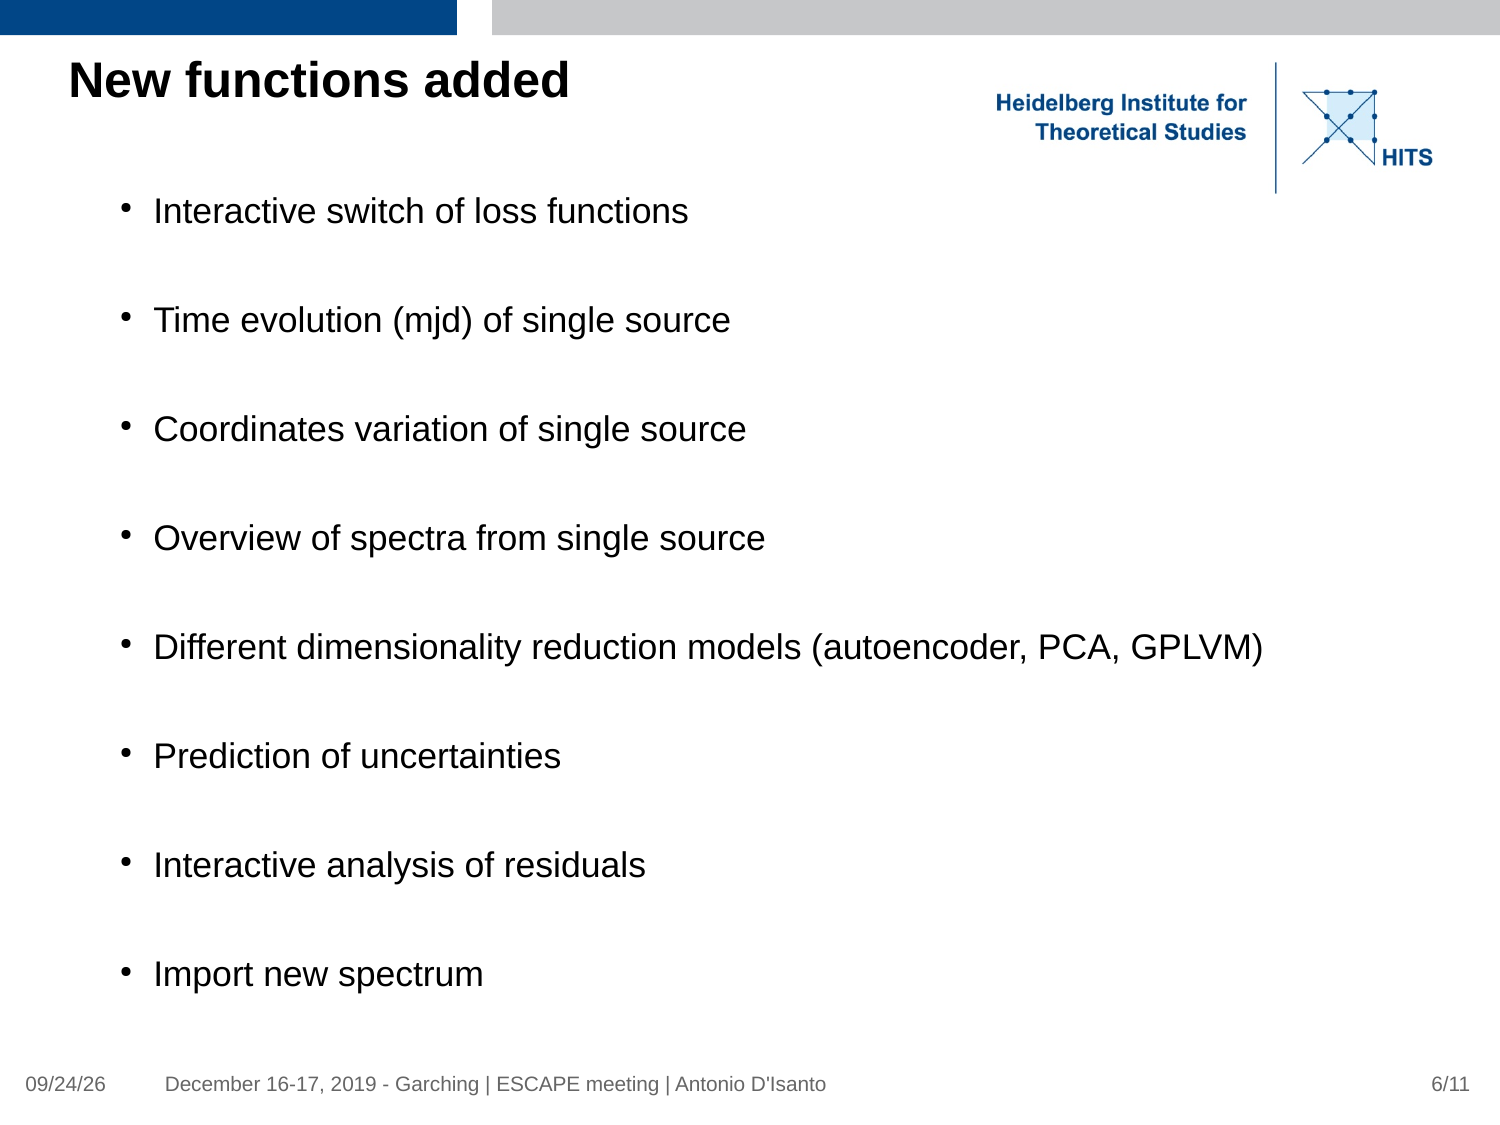

# New functions added
Interactive switch of loss functions
Time evolution (mjd) of single source
Coordinates variation of single source
Overview of spectra from single source
Different dimensionality reduction models (autoencoder, PCA, GPLVM)
Prediction of uncertainties
Interactive analysis of residuals
Import new spectrum
December 16-17, 2019 - Garching | ESCAPE meeting | Antonio D'Isanto
6